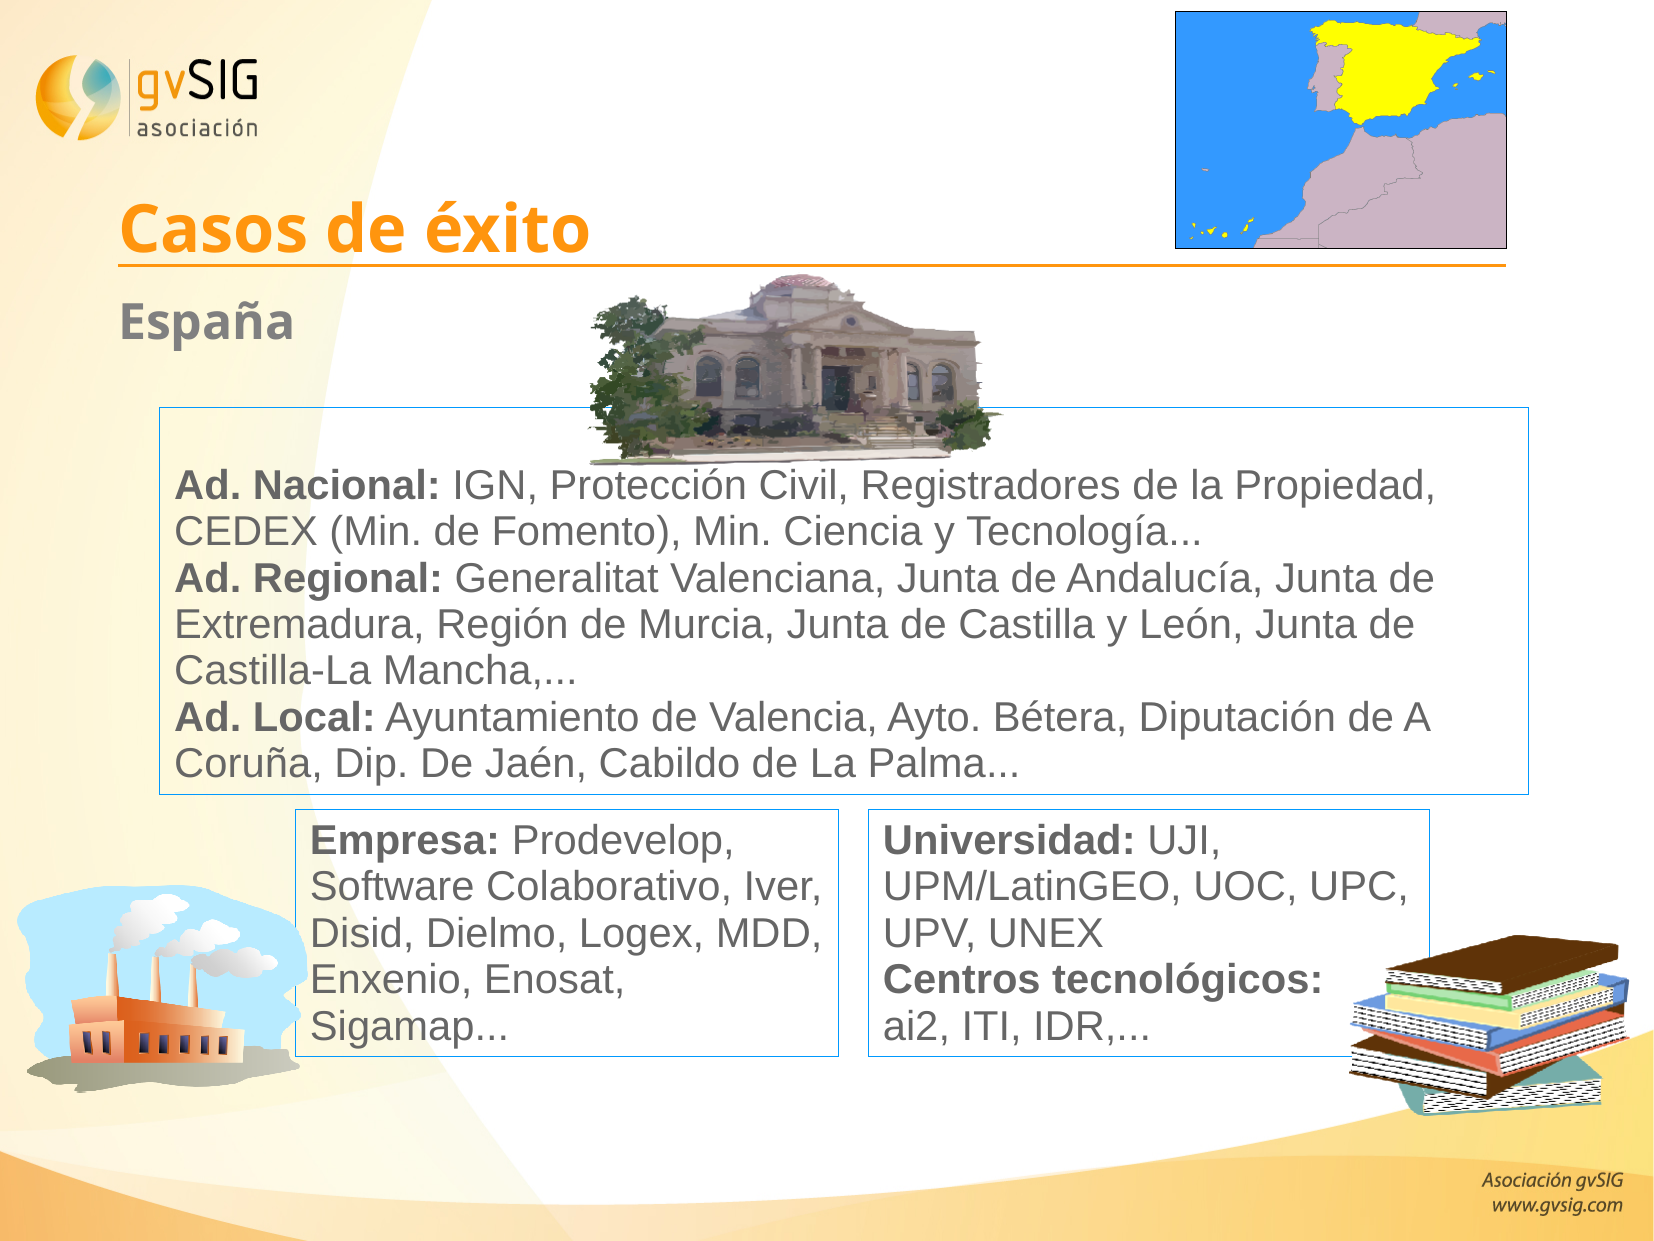

# Casos de éxito
España
Ad. Nacional: IGN, Protección Civil, Registradores de la Propiedad, CEDEX (Min. de Fomento), Min. Ciencia y Tecnología...
Ad. Regional: Generalitat Valenciana, Junta de Andalucía, Junta de Extremadura, Región de Murcia, Junta de Castilla y León, Junta de Castilla-La Mancha,...
Ad. Local: Ayuntamiento de Valencia, Ayto. Bétera, Diputación de A Coruña, Dip. De Jaén, Cabildo de La Palma...
Empresa: Prodevelop, Software Colaborativo, Iver, Disid, Dielmo, Logex, MDD, Enxenio, Enosat, Sigamap...
Universidad: UJI, UPM/LatinGEO, UOC, UPC, UPV, UNEX
Centros tecnológicos: ai2, ITI, IDR,...